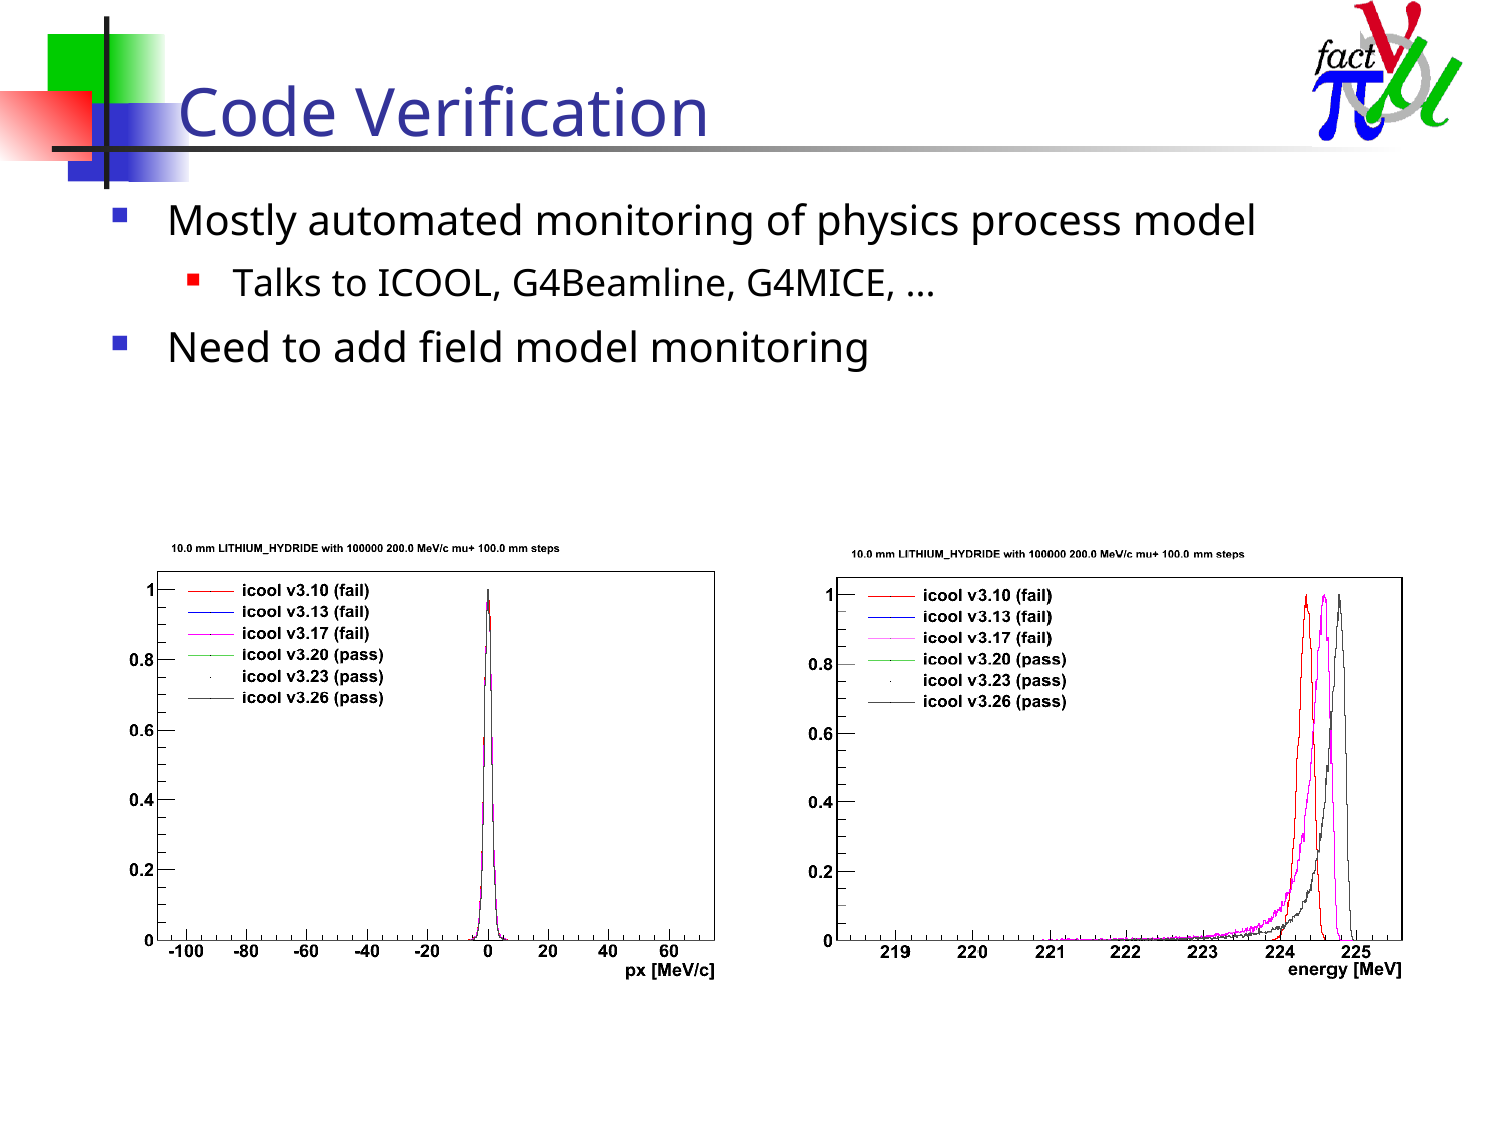

# Code Verification
Mostly automated monitoring of physics process model
Talks to ICOOL, G4Beamline, G4MICE, ...
Need to add field model monitoring